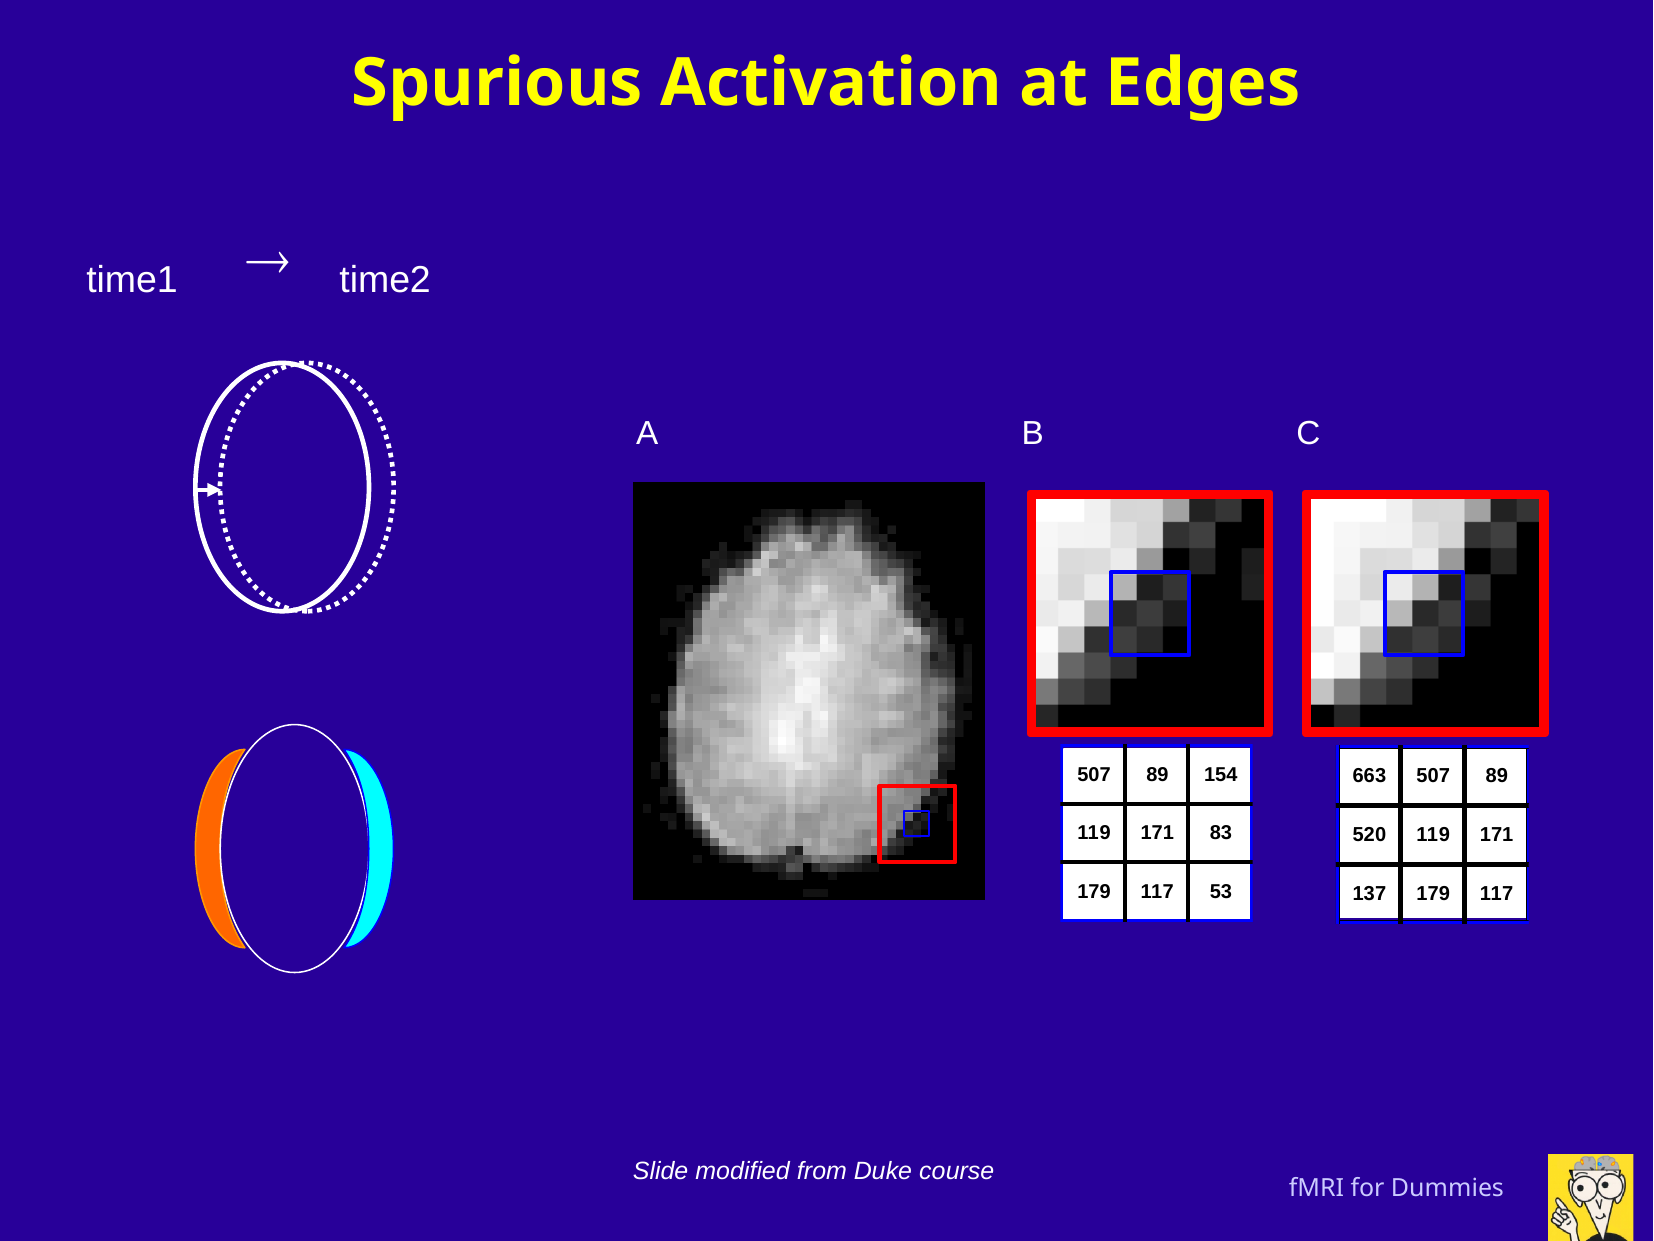

# Spurious Activation at Edges

time1
time2
A
B
C
Slide modified from Duke course
fMRI for Dummies